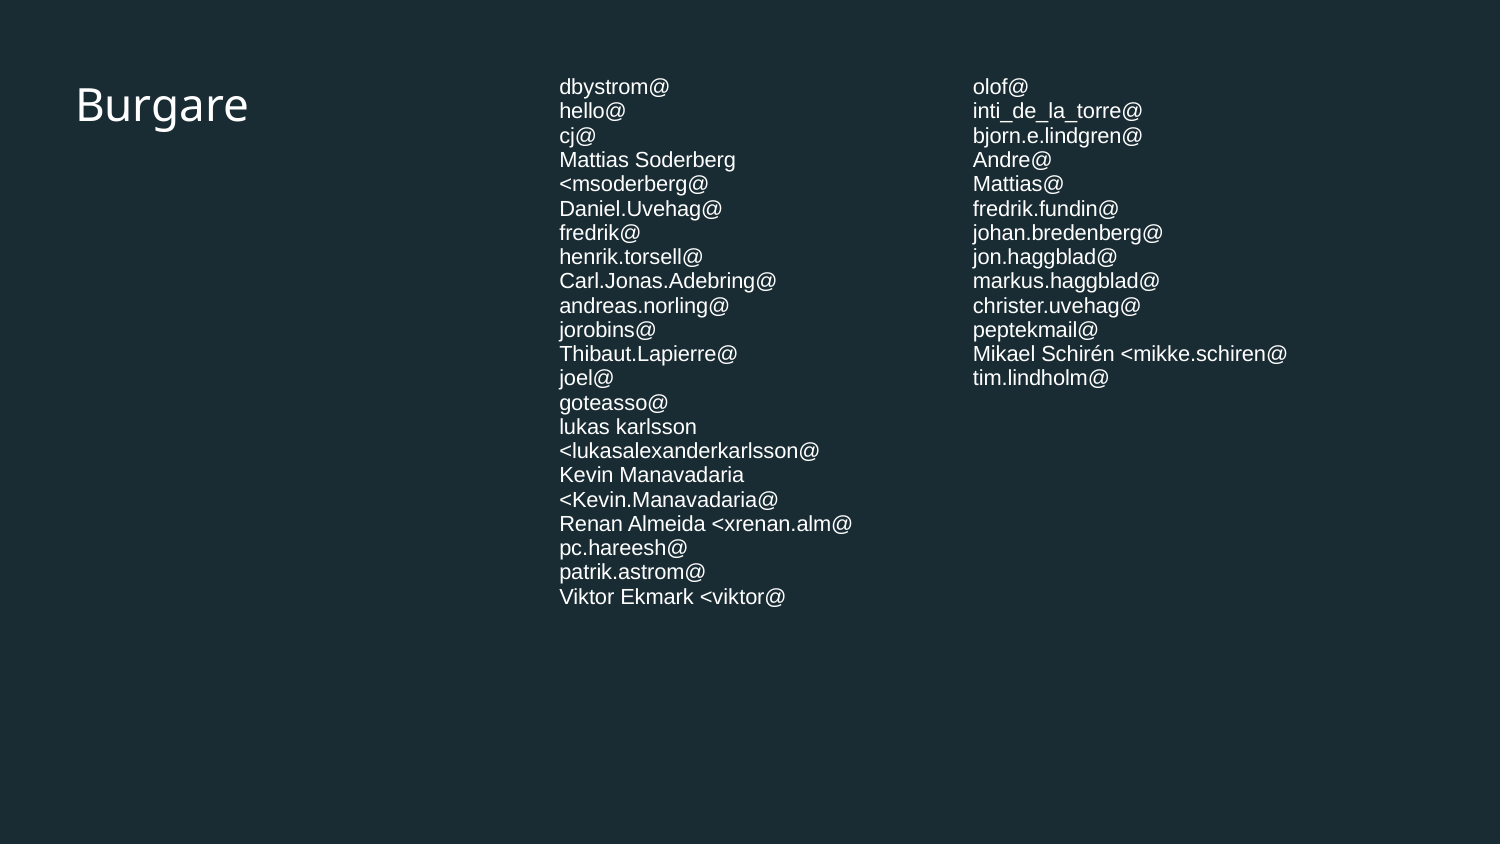

# Burgare
dbystrom@
hello@
cj@
Mattias Soderberg <msoderberg@
Daniel.Uvehag@
fredrik@
henrik.torsell@
Carl.Jonas.Adebring@
andreas.norling@
jorobins@
Thibaut.Lapierre@
joel@
goteasso@
lukas karlsson <lukasalexanderkarlsson@
Kevin Manavadaria <Kevin.Manavadaria@
Renan Almeida <xrenan.alm@
pc.hareesh@
patrik.astrom@
Viktor Ekmark <viktor@
olof@
inti_de_la_torre@
bjorn.e.lindgren@
Andre@
Mattias@
fredrik.fundin@
johan.bredenberg@
jon.haggblad@
markus.haggblad@
christer.uvehag@
peptekmail@
Mikael Schirén <mikke.schiren@
tim.lindholm@